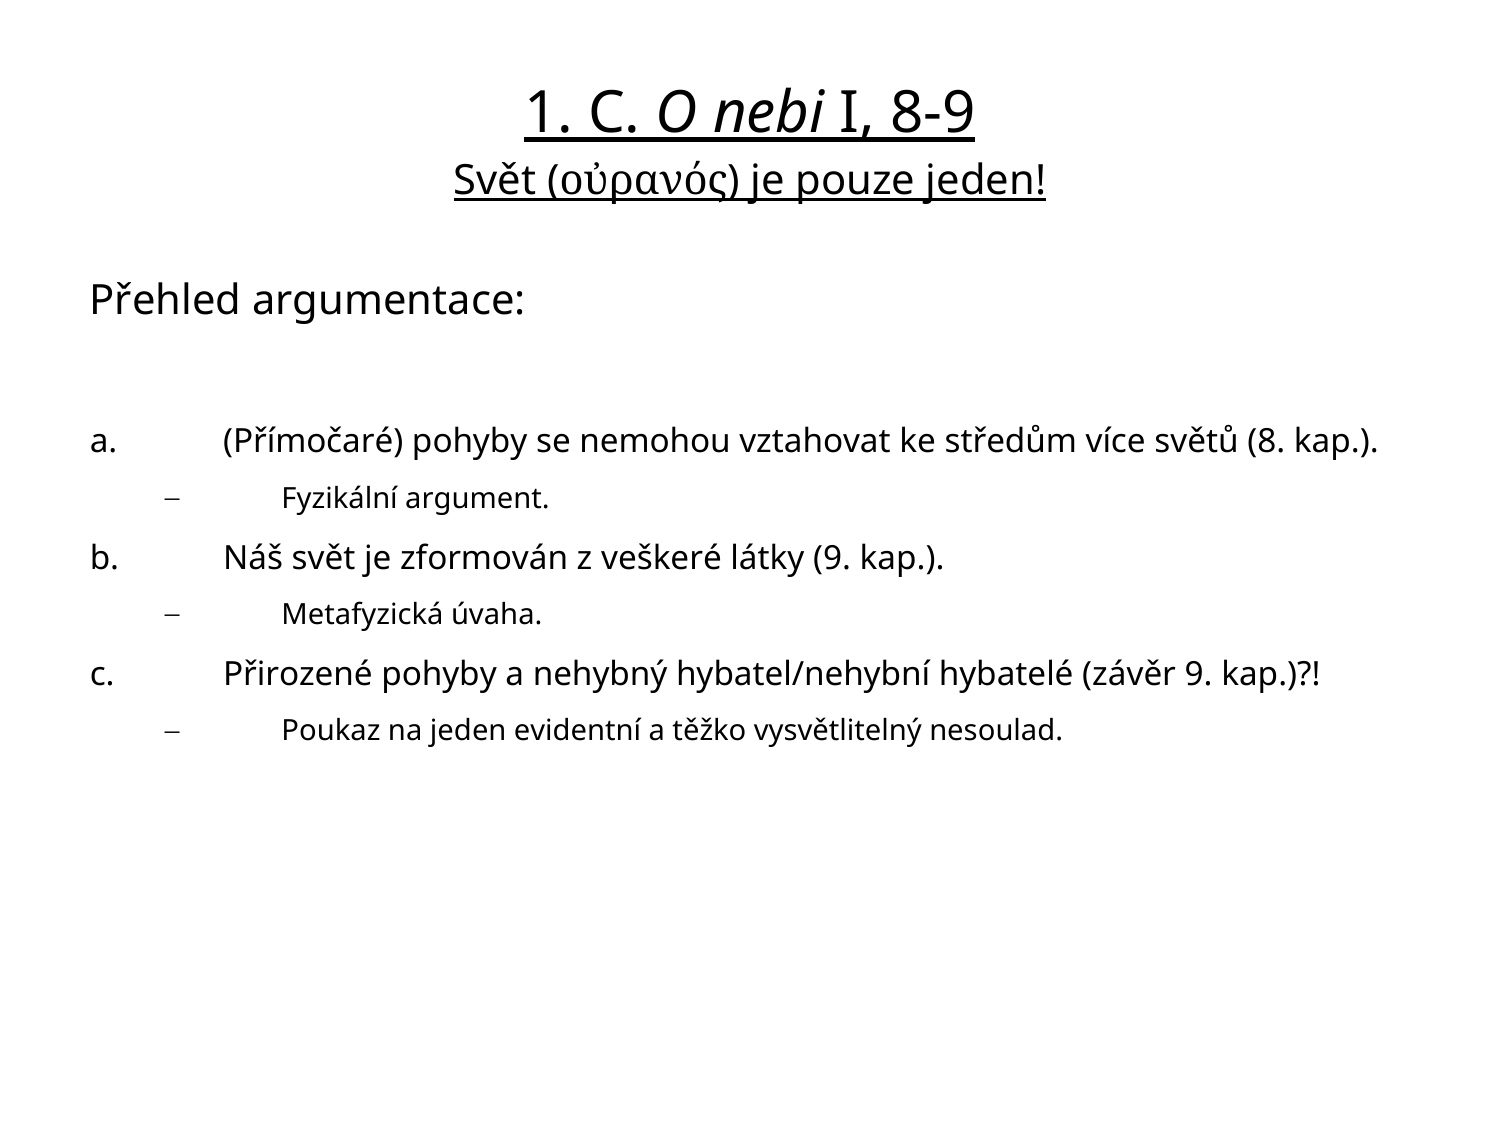

# 1. C. O nebi I, 8-9 Svět (οὐρανός) je pouze jeden!
Přehled argumentace:
(Přímočaré) pohyby se nemohou vztahovat ke středům více světů (8. kap.).
Fyzikální argument.
Náš svět je zformován z veškeré látky (9. kap.).
Metafyzická úvaha.
Přirozené pohyby a nehybný hybatel/nehybní hybatelé (závěr 9. kap.)?!
Poukaz na jeden evidentní a těžko vysvětlitelný nesoulad.